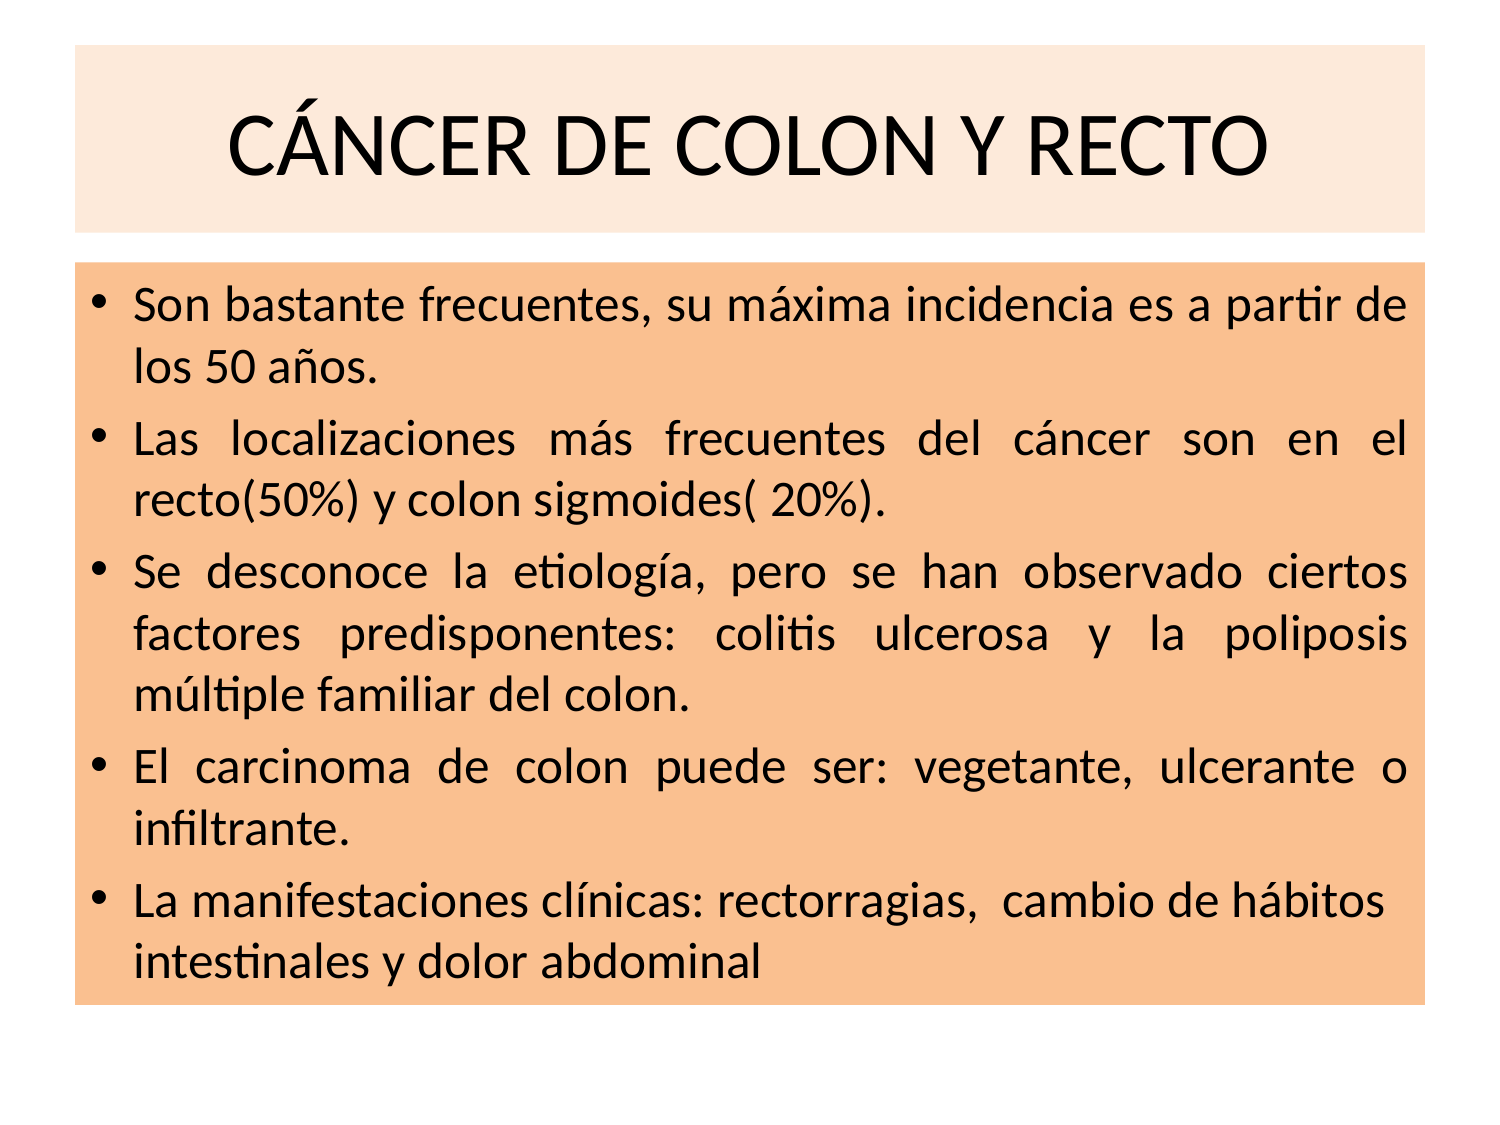

# CÁNCER DE COLON Y RECTO
Son bastante frecuentes, su máxima incidencia es a partir de los 50 años.
Las localizaciones más frecuentes del cáncer son en el recto(50%) y colon sigmoides( 20%).
Se desconoce la etiología, pero se han observado ciertos factores predisponentes: colitis ulcerosa y la poliposis múltiple familiar del colon.
El carcinoma de colon puede ser: vegetante, ulcerante o infiltrante.
La manifestaciones clínicas: rectorragias, cambio de hábitos intestinales y dolor abdominal